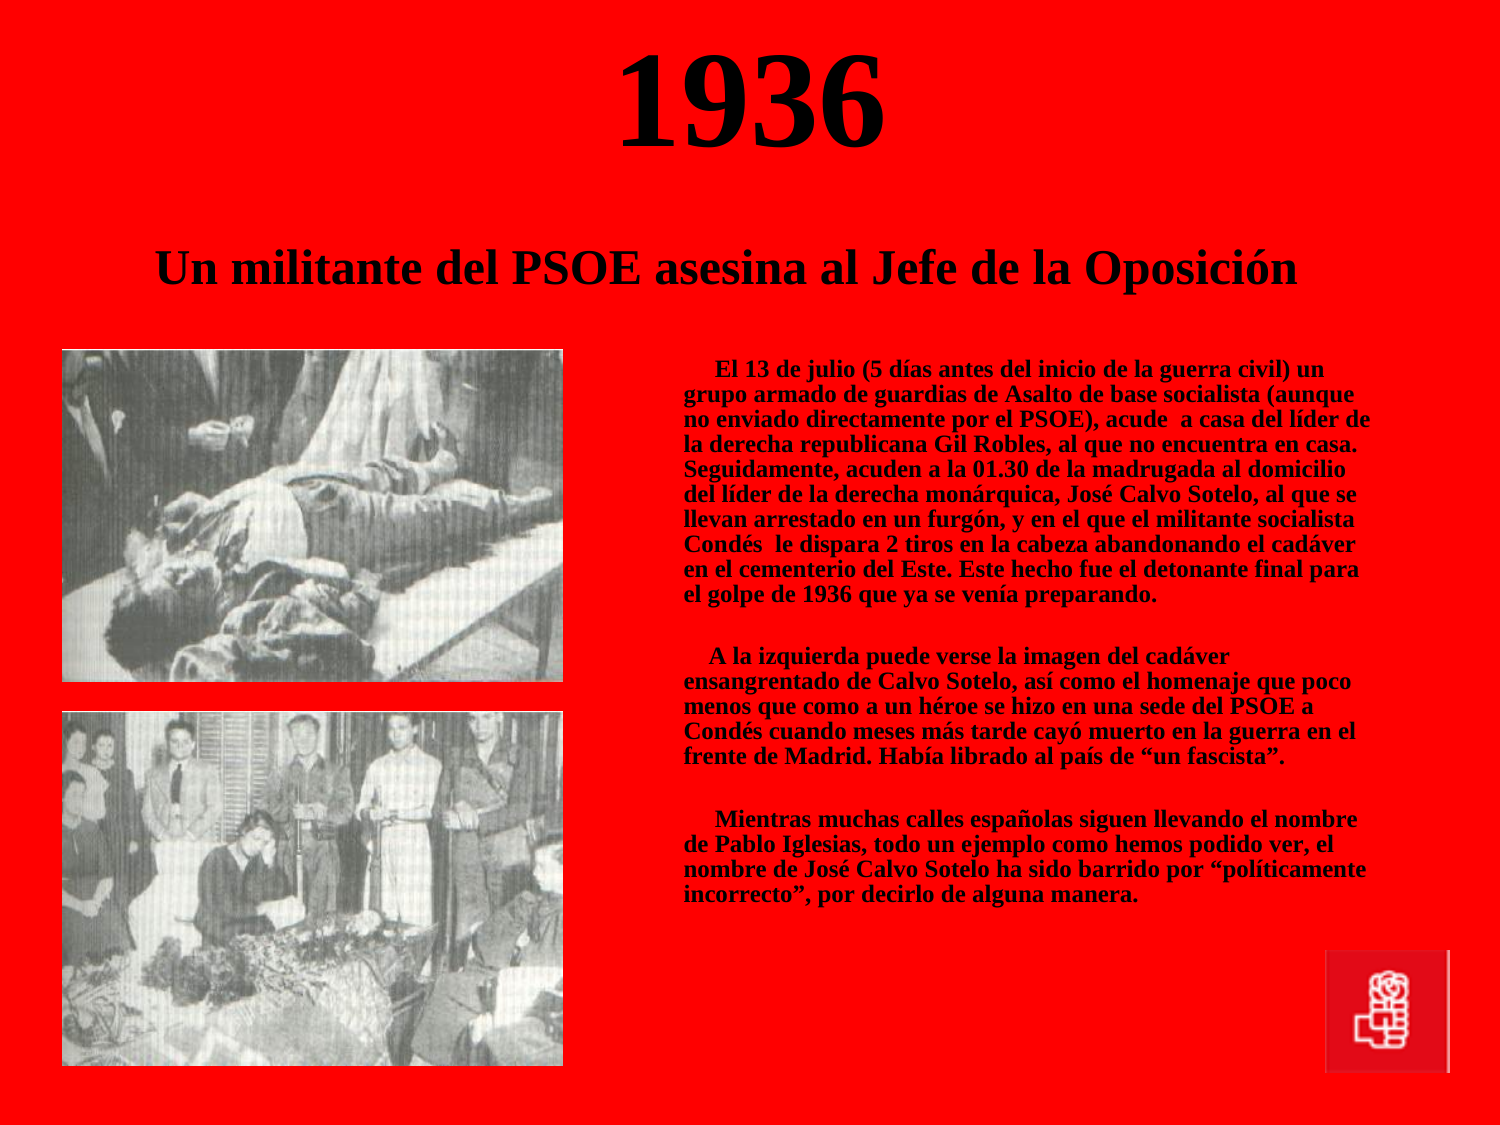

# 1936
 Un militante del PSOE asesina al Jefe de la Oposición
 El 13 de julio (5 días antes del inicio de la guerra civil) un grupo armado de guardias de Asalto de base socialista (aunque no enviado directamente por el PSOE), acude a casa del líder de la derecha republicana Gil Robles, al que no encuentra en casa. Seguidamente, acuden a la 01.30 de la madrugada al domicilio del líder de la derecha monárquica, José Calvo Sotelo, al que se llevan arrestado en un furgón, y en el que el militante socialista Condés le dispara 2 tiros en la cabeza abandonando el cadáver en el cementerio del Este. Este hecho fue el detonante final para el golpe de 1936 que ya se venía preparando.
 A la izquierda puede verse la imagen del cadáver ensangrentado de Calvo Sotelo, así como el homenaje que poco menos que como a un héroe se hizo en una sede del PSOE a Condés cuando meses más tarde cayó muerto en la guerra en el frente de Madrid. Había librado al país de “un fascista”.
 Mientras muchas calles españolas siguen llevando el nombre de Pablo Iglesias, todo un ejemplo como hemos podido ver, el nombre de José Calvo Sotelo ha sido barrido por “políticamente incorrecto”, por decirlo de alguna manera.